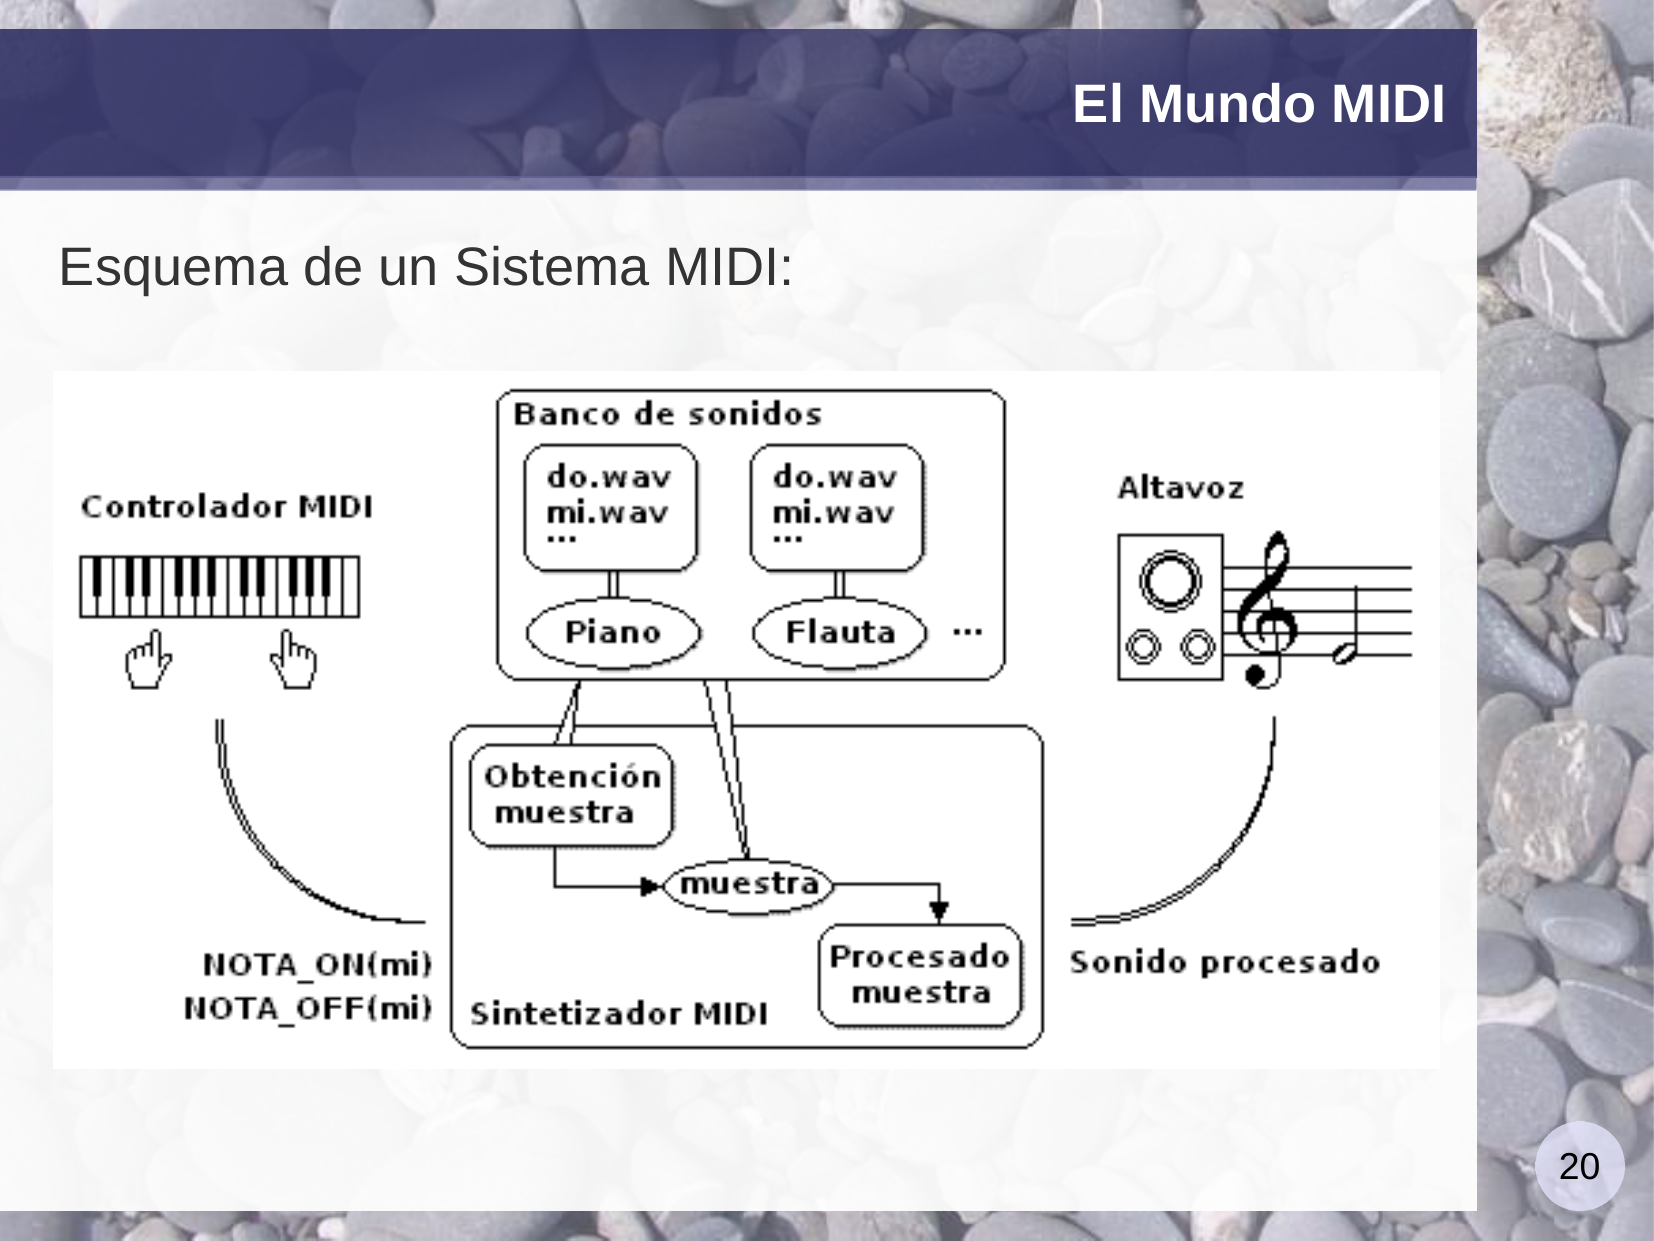

# El Mundo MIDI
Esquema de un Sistema MIDI: